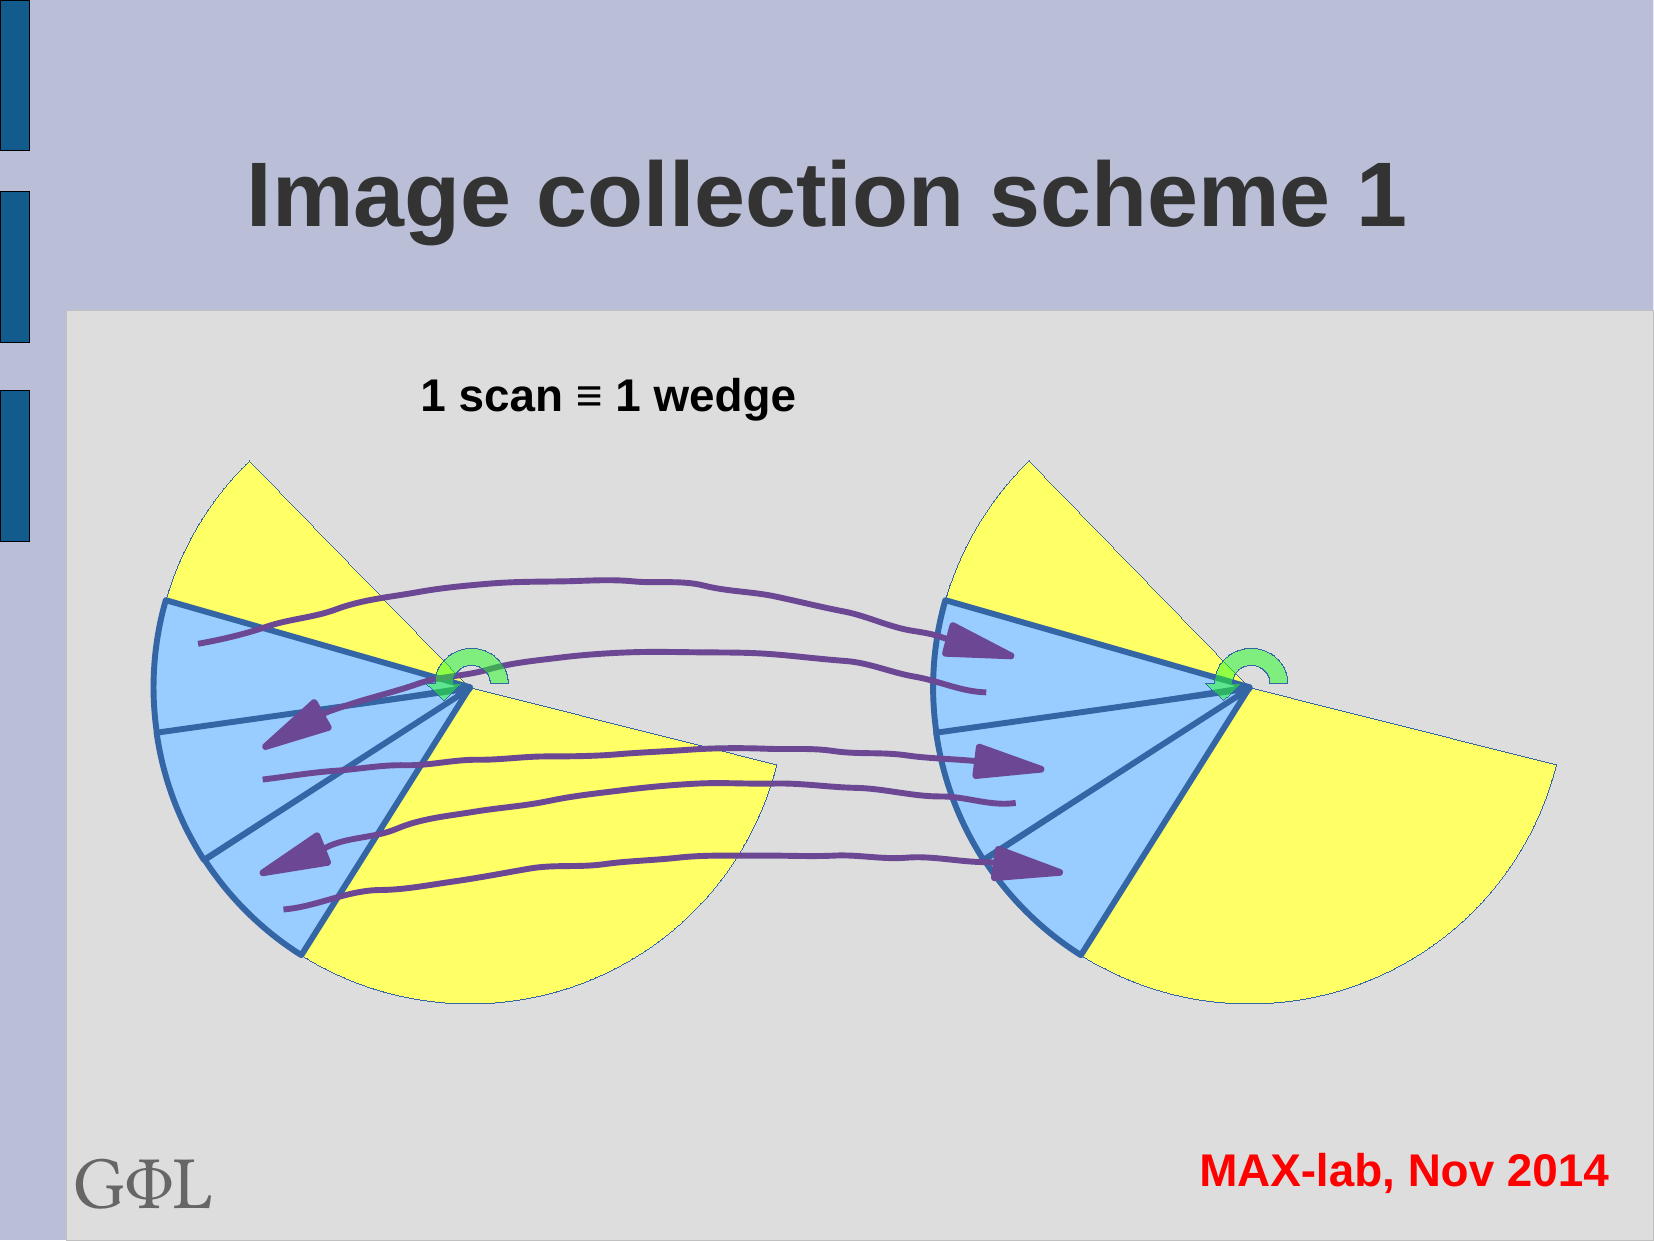

# Image collection scheme 1
1 scan ≡ 1 wedge